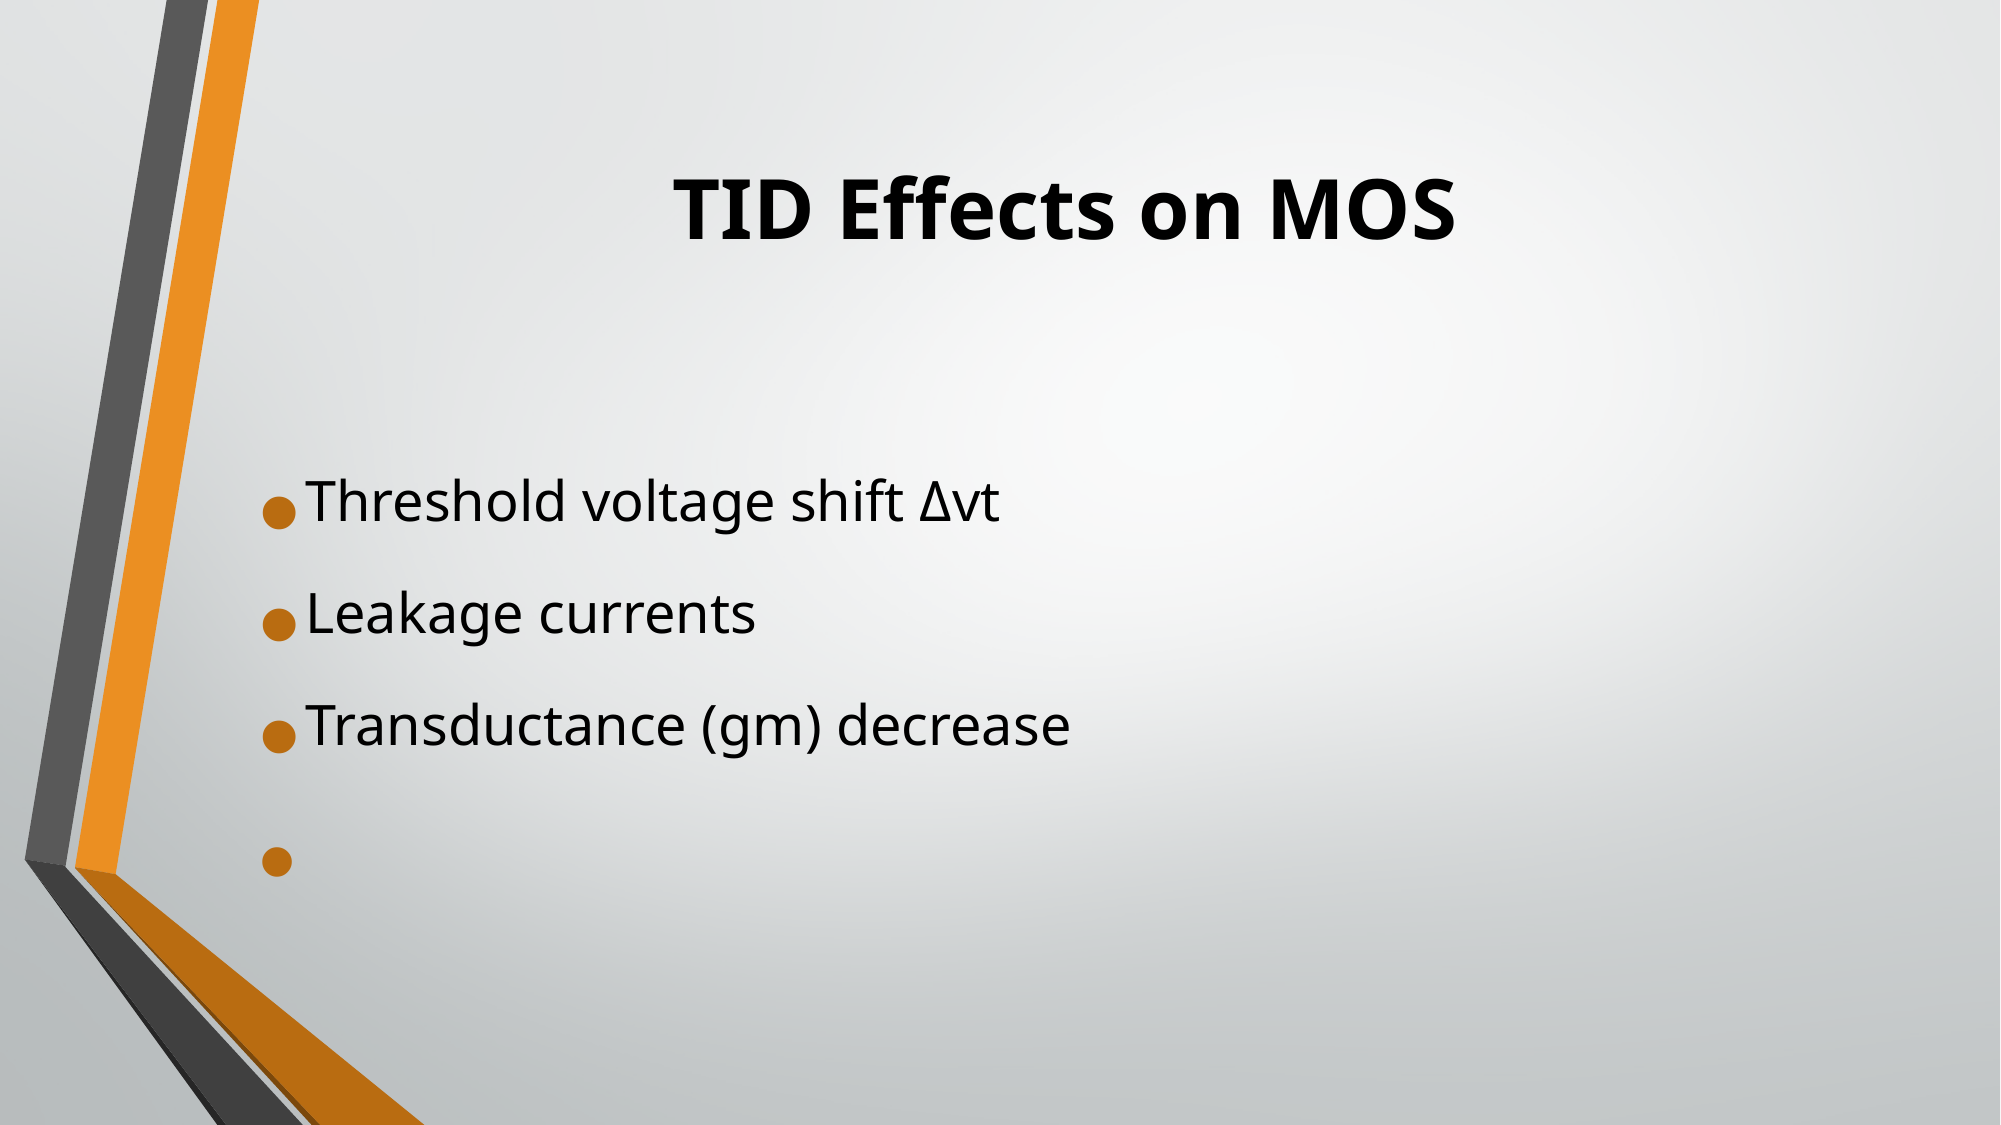

# TID Effects on MOS
Threshold voltage shift Δvt
Leakage currents
Transductance (gm) decrease